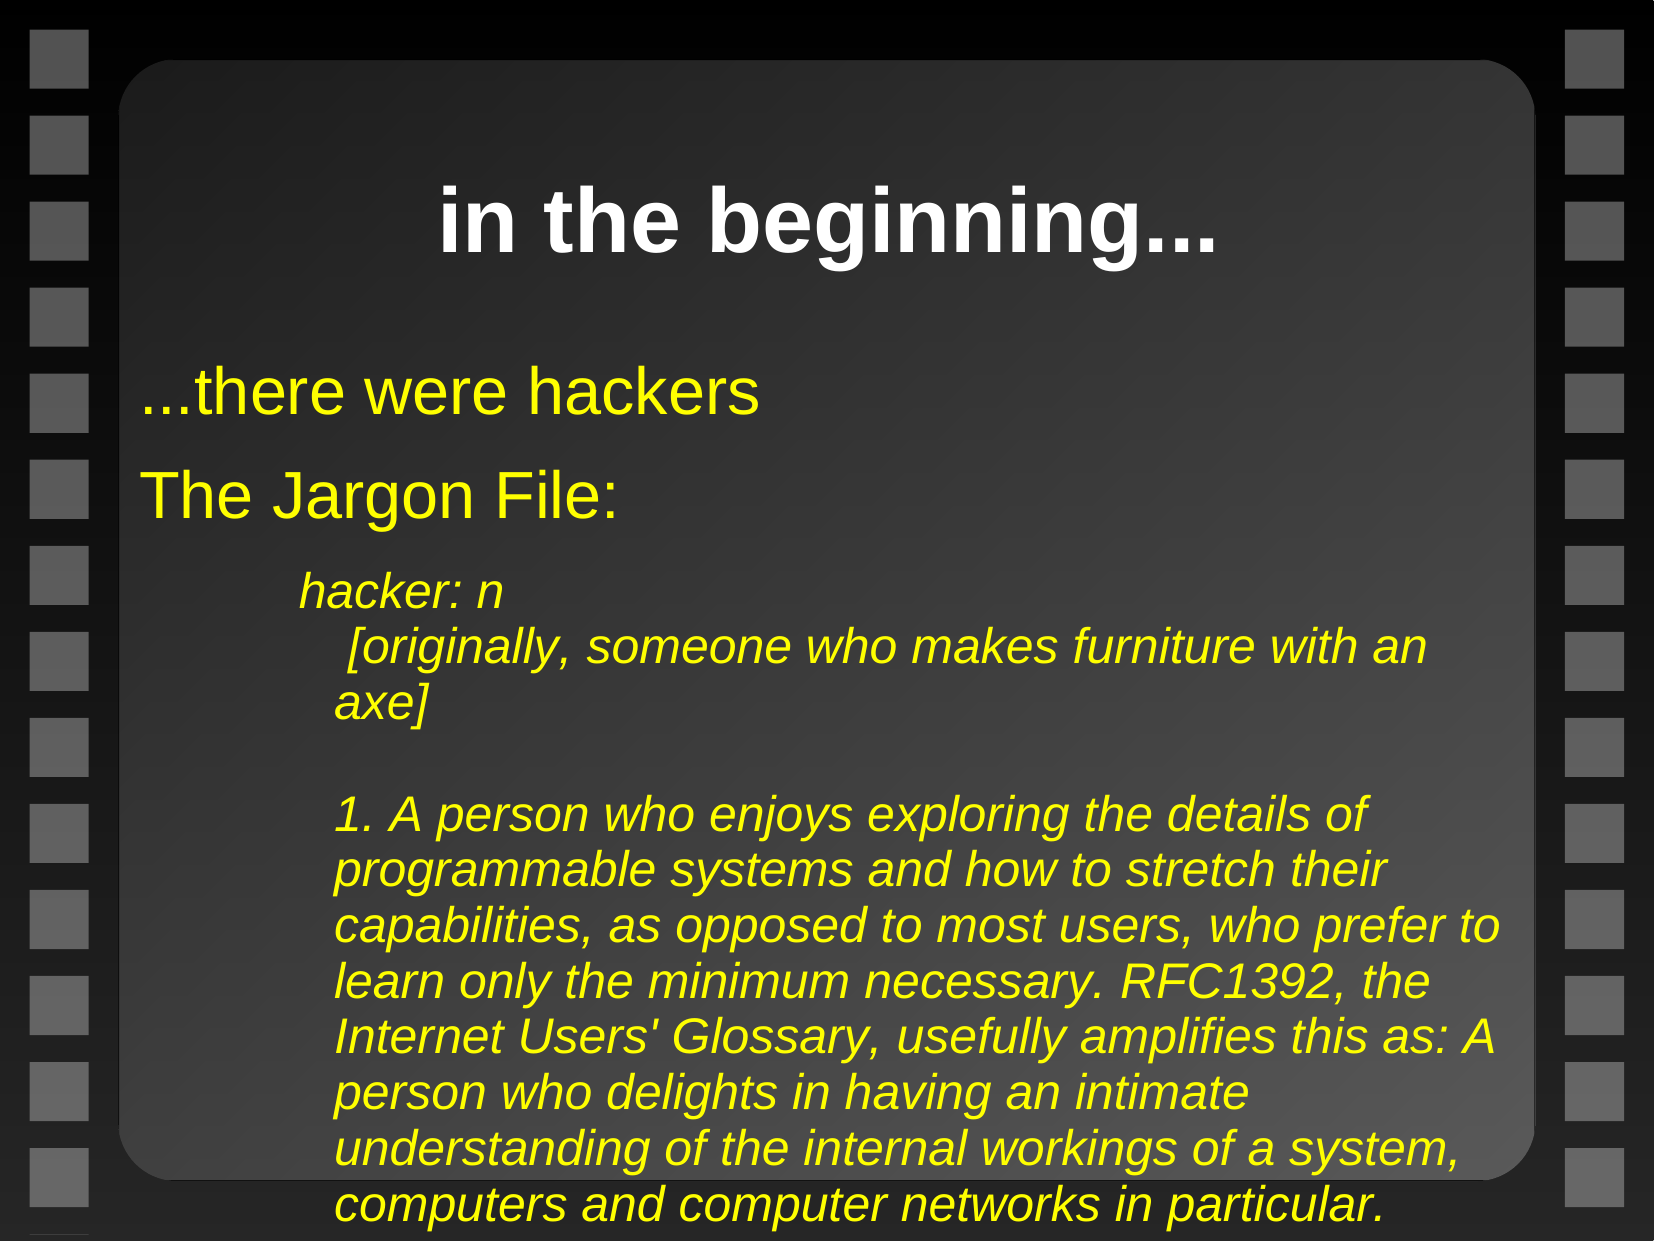

# in the beginning...
...there were hackers
The Jargon File:
hacker: n
 [originally, someone who makes furniture with an axe]
1. A person who enjoys exploring the details of programmable systems and how to stretch their capabilities, as opposed to most users, who prefer to learn only the minimum necessary. RFC1392, the Internet Users' Glossary, usefully amplifies this as: A person who delights in having an intimate understanding of the internal workings of a system, computers and computer networks in particular.